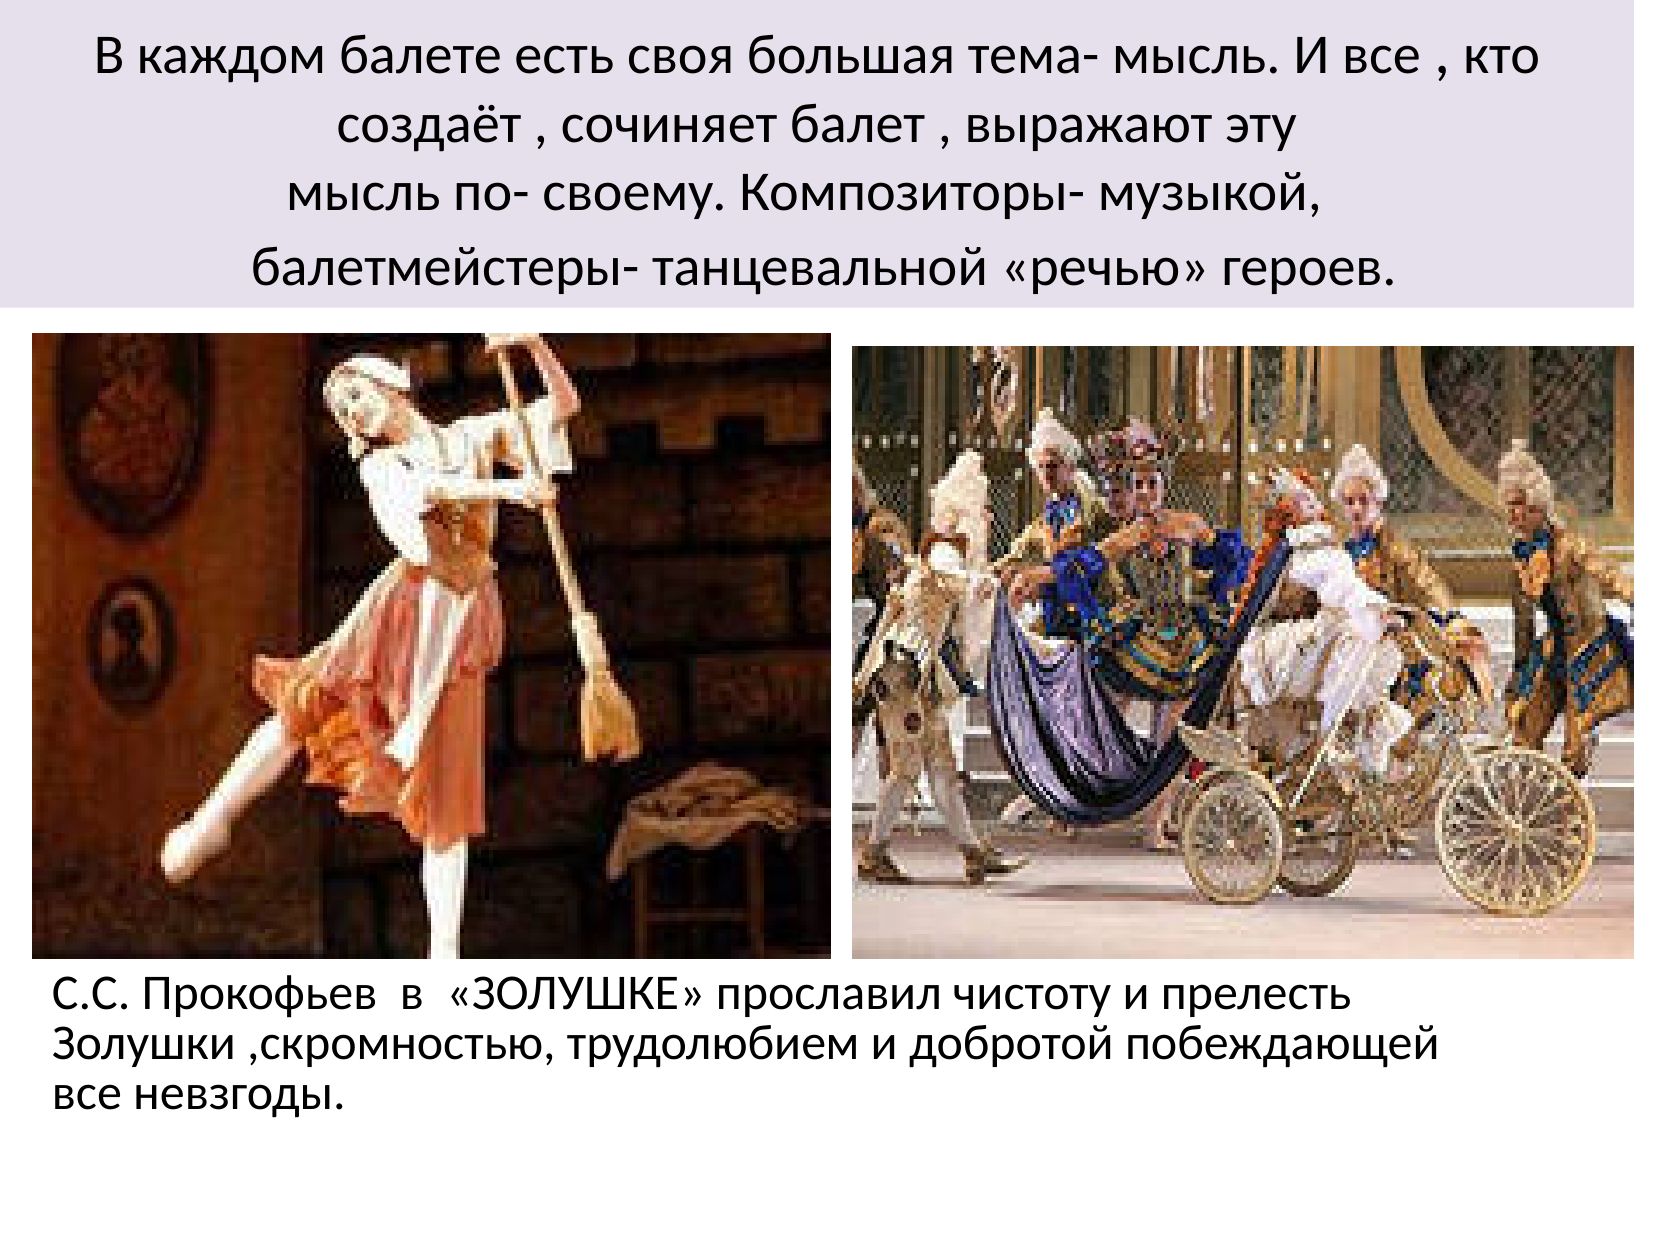

# В каждом балете есть своя большая тема- мысль. И все , кто создаёт , сочиняет балет , выражают эту мысль по- своему. Композиторы- музыкой, балетмейстеры- танцевальной «речью» героев.
С.С. Прокофьев в «ЗОЛУШКЕ» прославил чистоту и прелесть Золушки ,скромностью, трудолюбием и добротой побеждающей
все невзгоды.